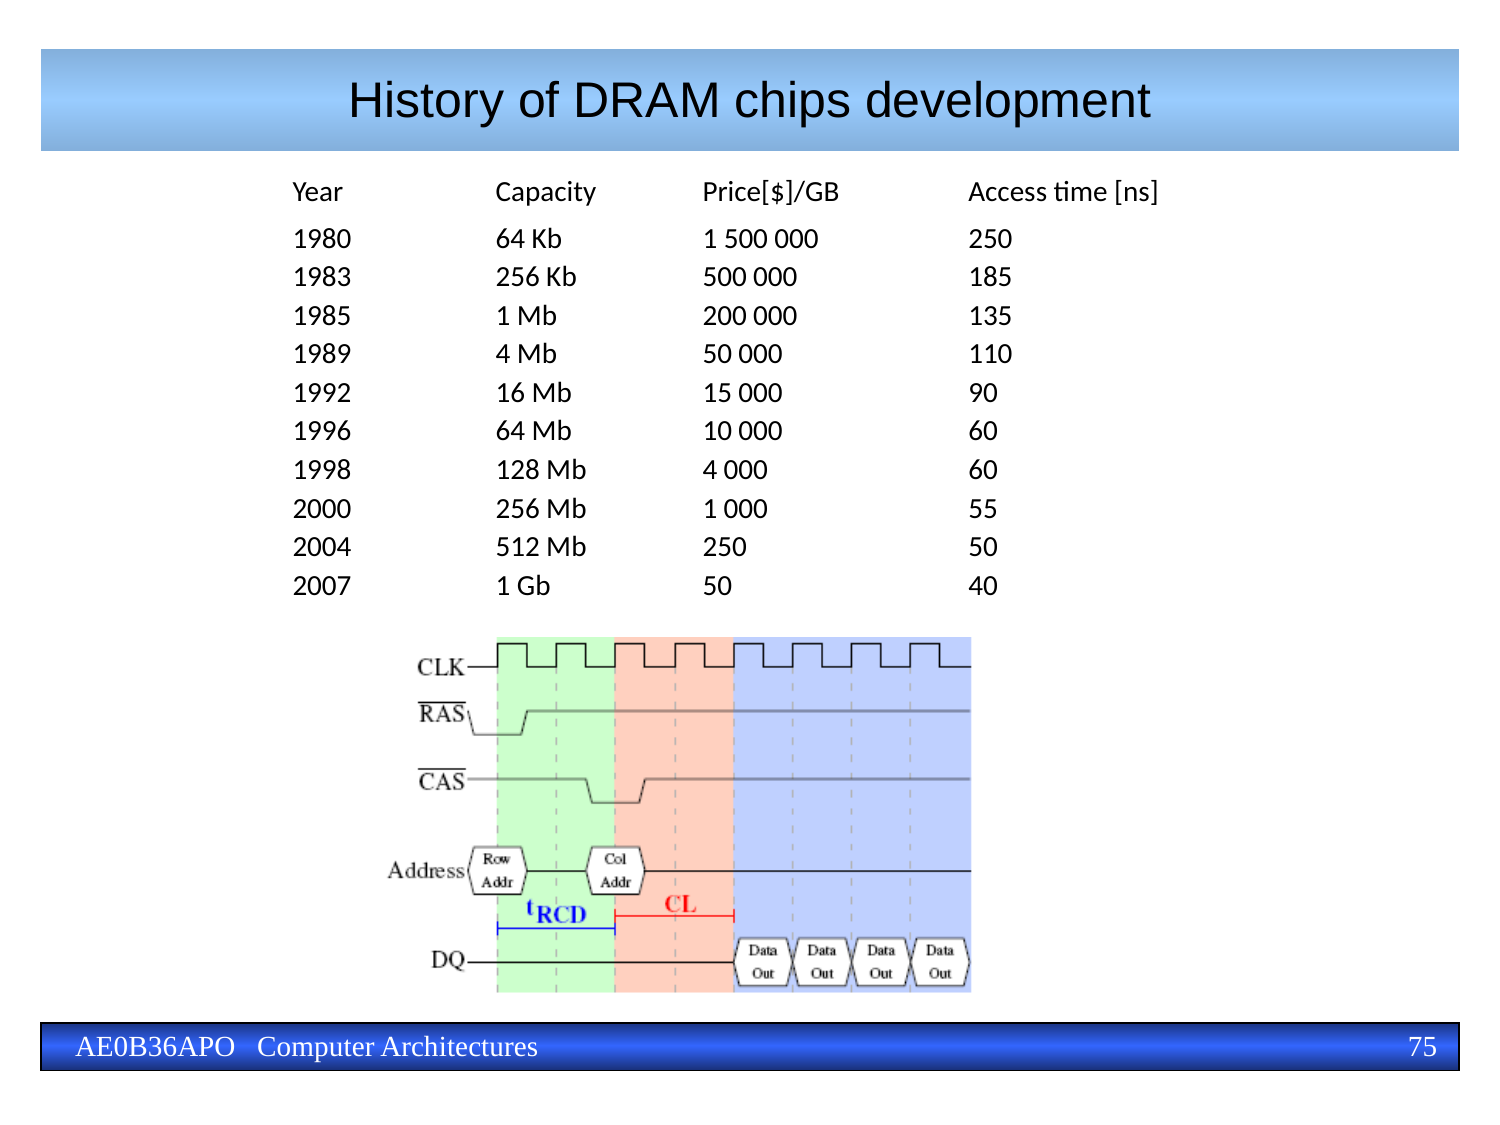

# History of DRAM chips development
| Year | Capacity | Price[$]/GB | Access time [ns] |
| --- | --- | --- | --- |
| 1980 | 64 Kb | 1 500 000 | 250 |
| 1983 | 256 Kb | 500 000 | 185 |
| 1985 | 1 Mb | 200 000 | 135 |
| 1989 | 4 Mb | 50 000 | 110 |
| 1992 | 16 Mb | 15 000 | 90 |
| 1996 | 64 Mb | 10 000 | 60 |
| 1998 | 128 Mb | 4 000 | 60 |
| 2000 | 256 Mb | 1 000 | 55 |
| 2004 | 512 Mb | 250 | 50 |
| 2007 | 1 Gb | 50 | 40 |
AE0B36APO Computer Architectures
75